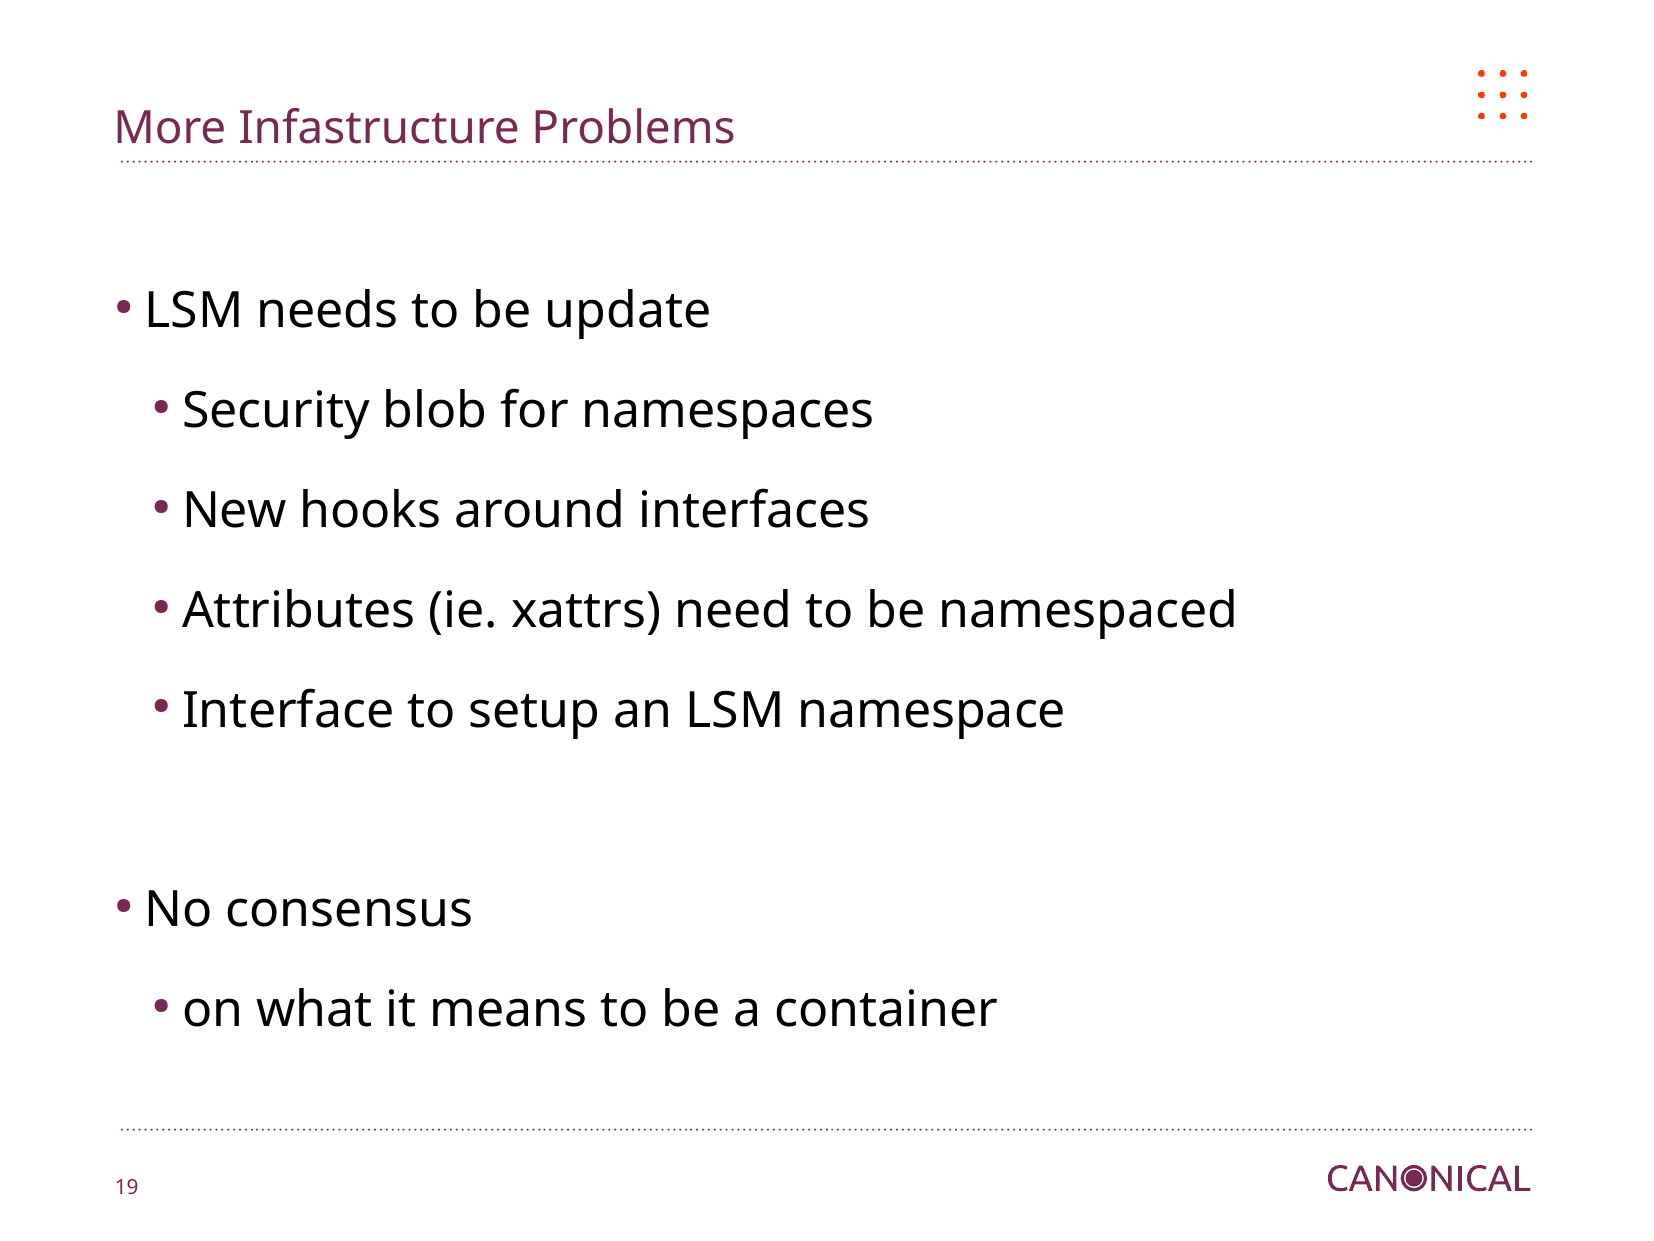

# More Infastructure Problems
LSM needs to be update
Security blob for namespaces
New hooks around interfaces
Attributes (ie. xattrs) need to be namespaced
Interface to setup an LSM namespace
No consensus
on what it means to be a container